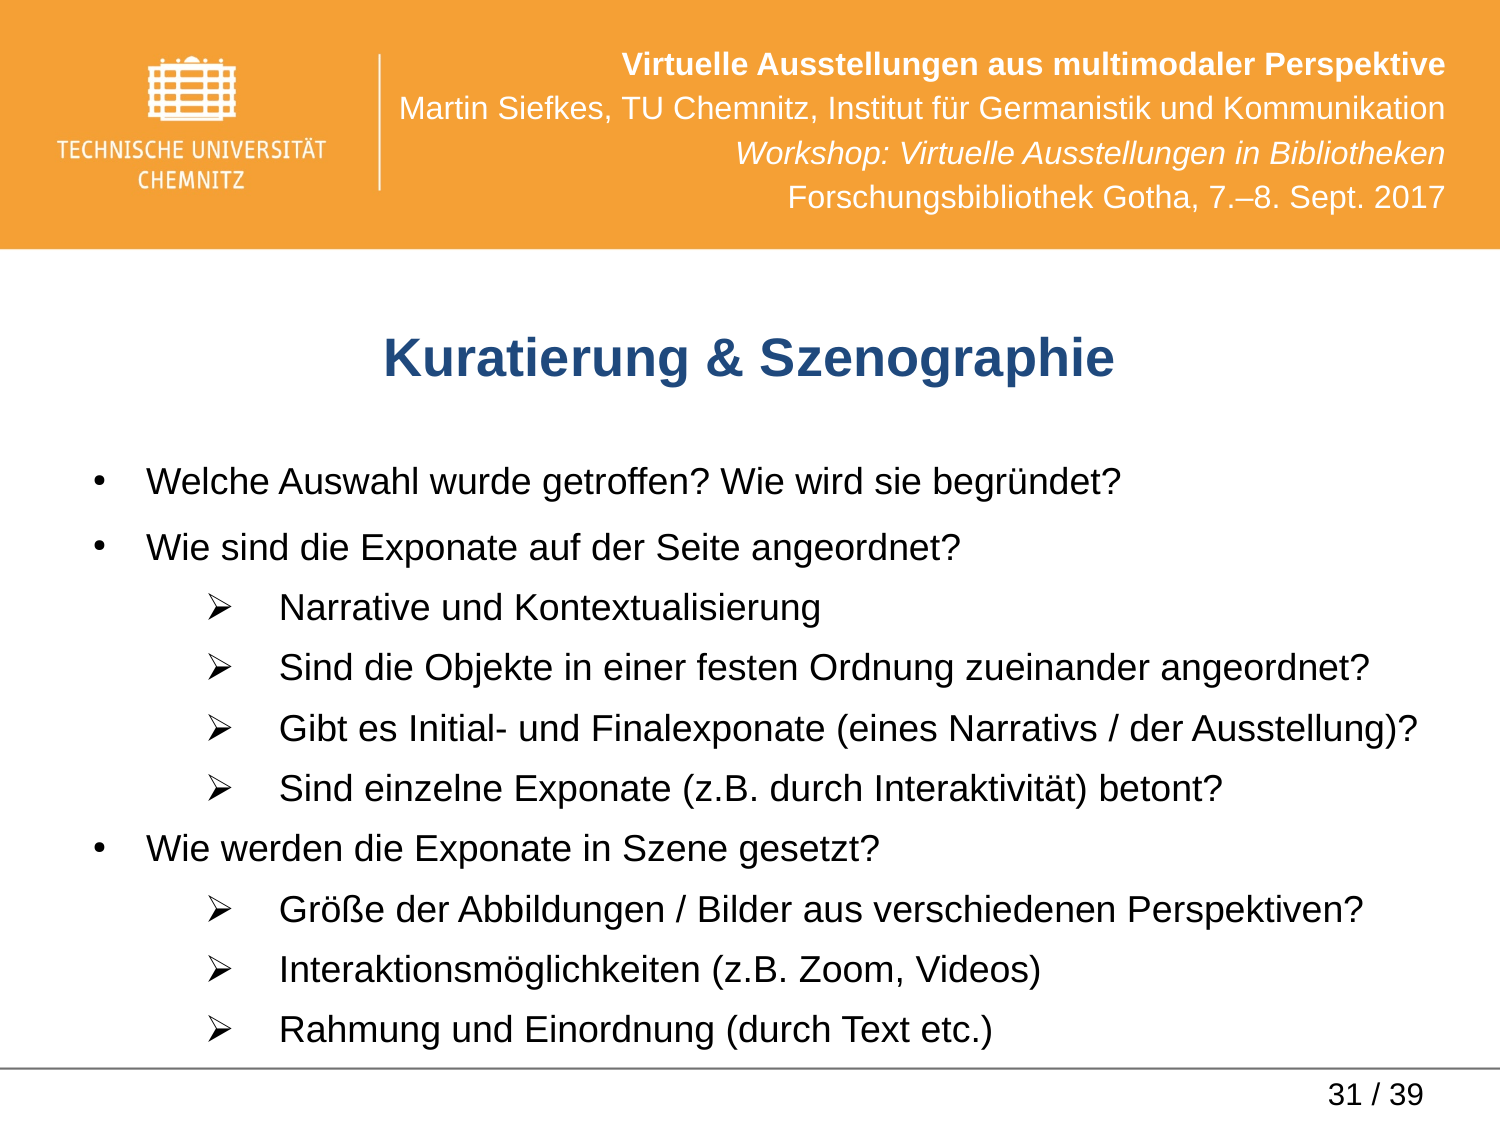

#
Kuratierung & Szenographie
Welche Auswahl wurde getroffen? Wie wird sie begründet?
Wie sind die Exponate auf der Seite angeordnet?
 		Narrative und Kontextualisierung
 		Sind die Objekte in einer festen Ordnung zueinander angeordnet?
 		Gibt es Initial- und Finalexponate (eines Narrativs / der Ausstellung)?
 		Sind einzelne Exponate (z.B. durch Interaktivität) betont?
Wie werden die Exponate in Szene gesetzt?
 		Größe der Abbildungen / Bilder aus verschiedenen Perspektiven?
 		Interaktionsmöglichkeiten (z.B. Zoom, Videos)
 		Rahmung und Einordnung (durch Text etc.)